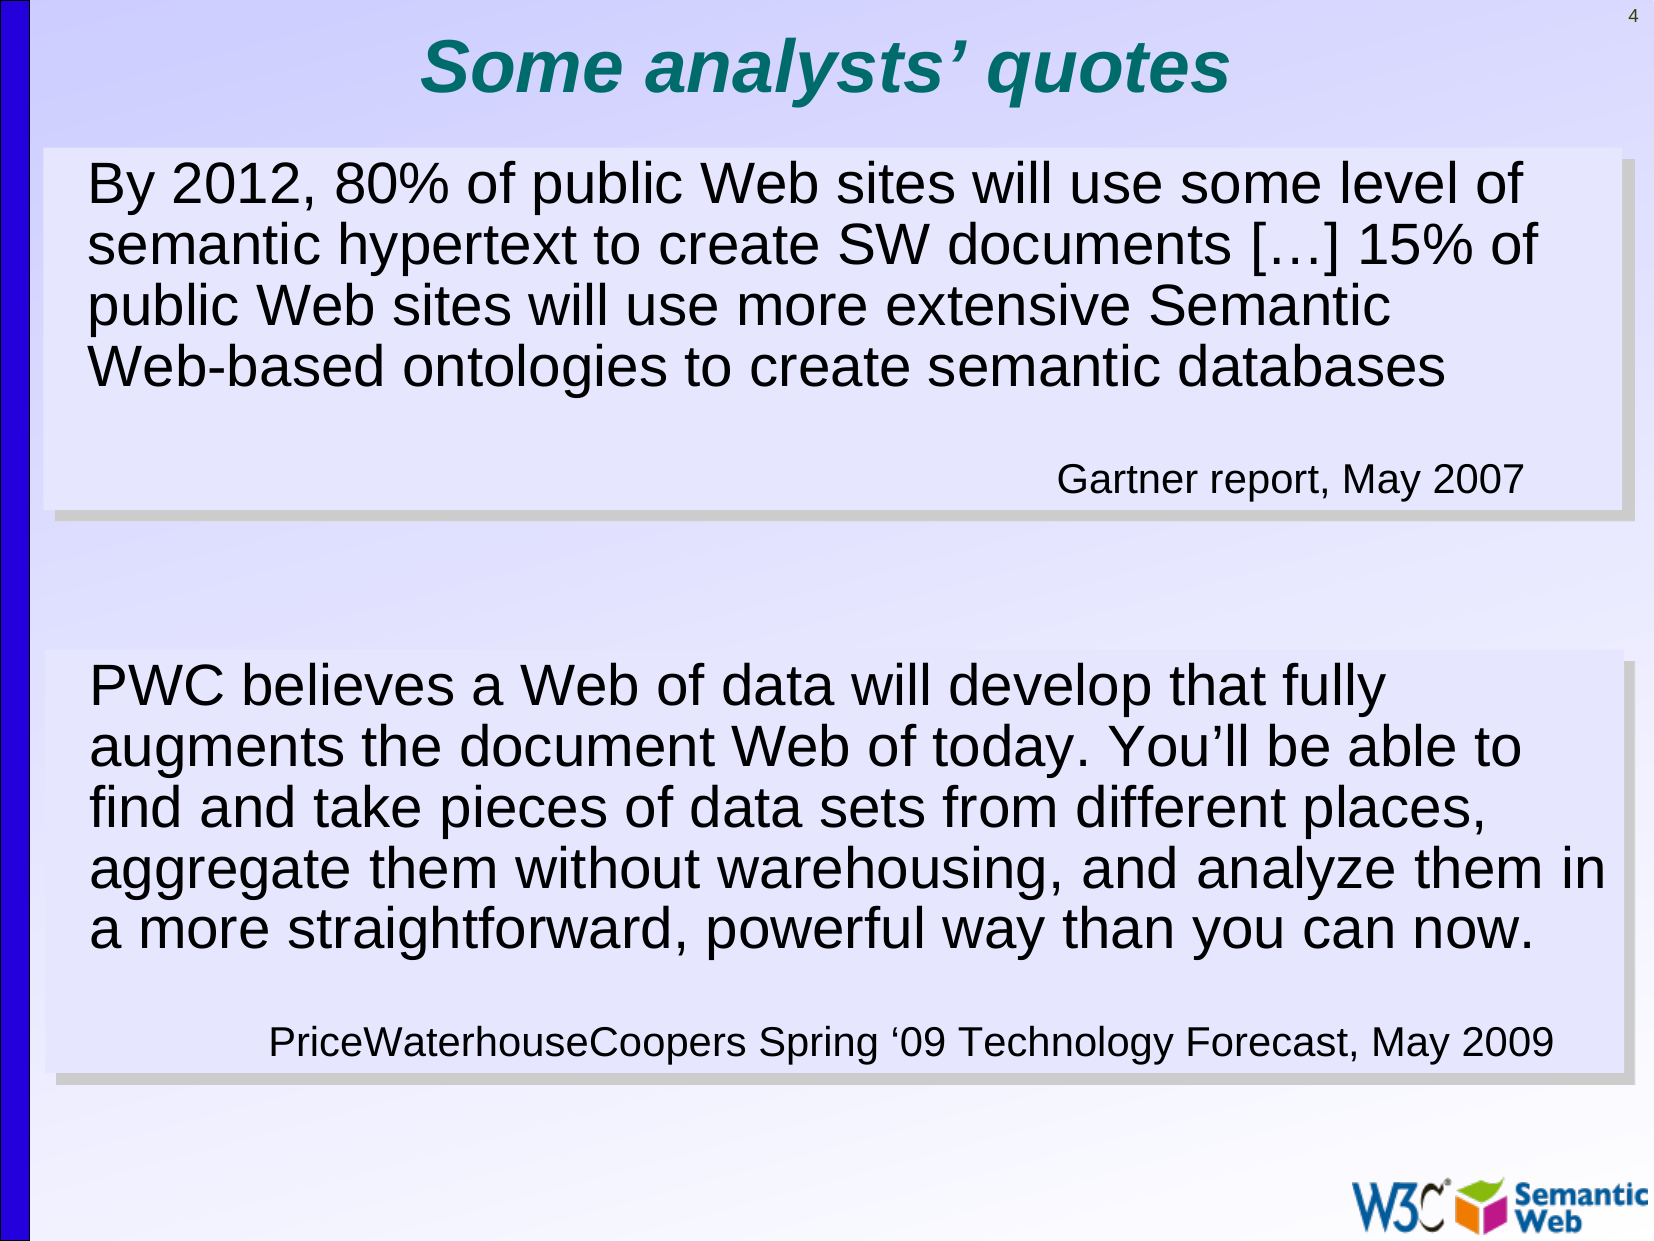

# Some analysts’ quotes
By 2012, 80% of public Web sites will use some level of
semantic hypertext to create SW documents […] 15% of
public Web sites will use more extensive Semantic
Web-based ontologies to create semantic databases
Gartner report, May 2007
PWC believes a Web of data will develop that fully
augments the document Web of today. You’ll be able to
find and take pieces of data sets from different places,
aggregate them without warehousing, and analyze them in
a more straightforward, powerful way than you can now.
PriceWaterhouseCoopers Spring ‘09 Technology Forecast, May 2009